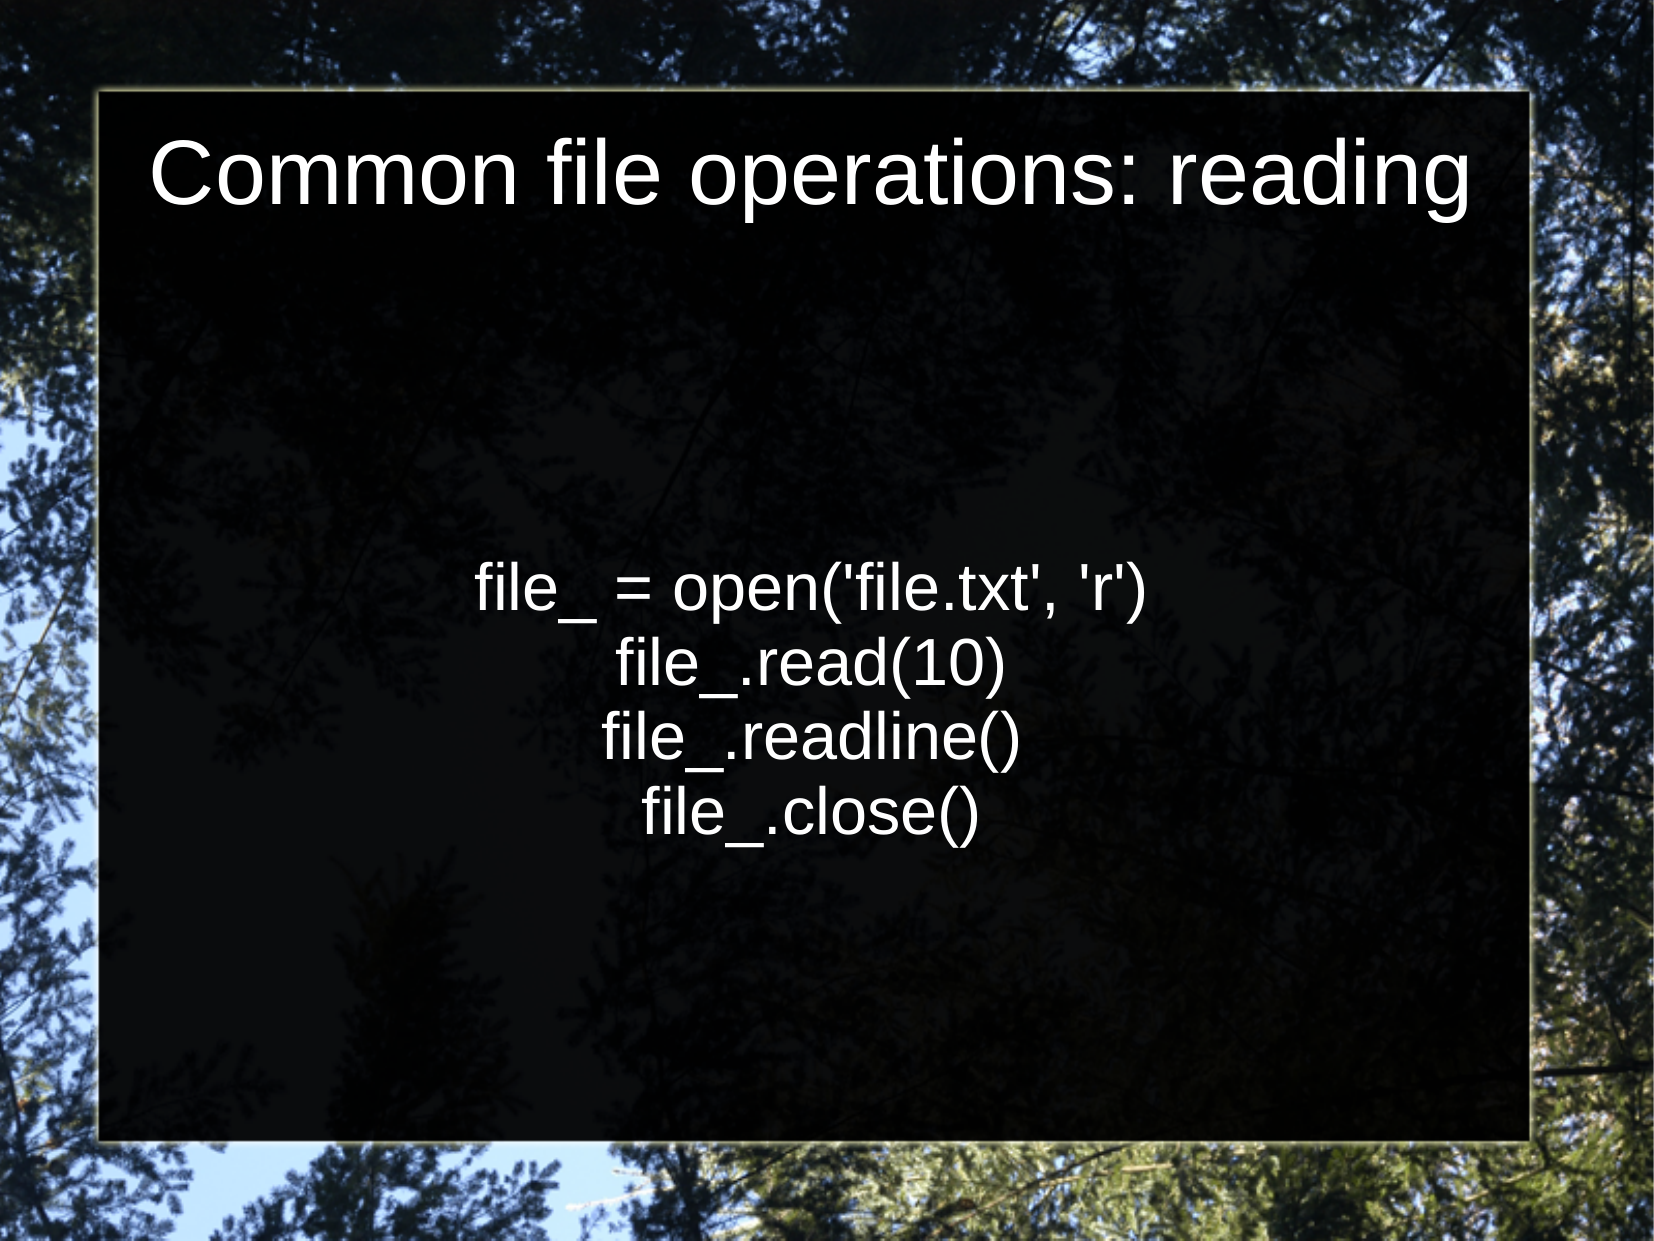

# Common file operations: reading
file_ = open('file.txt', 'r')
file_.read(10)
file_.readline()
file_.close()